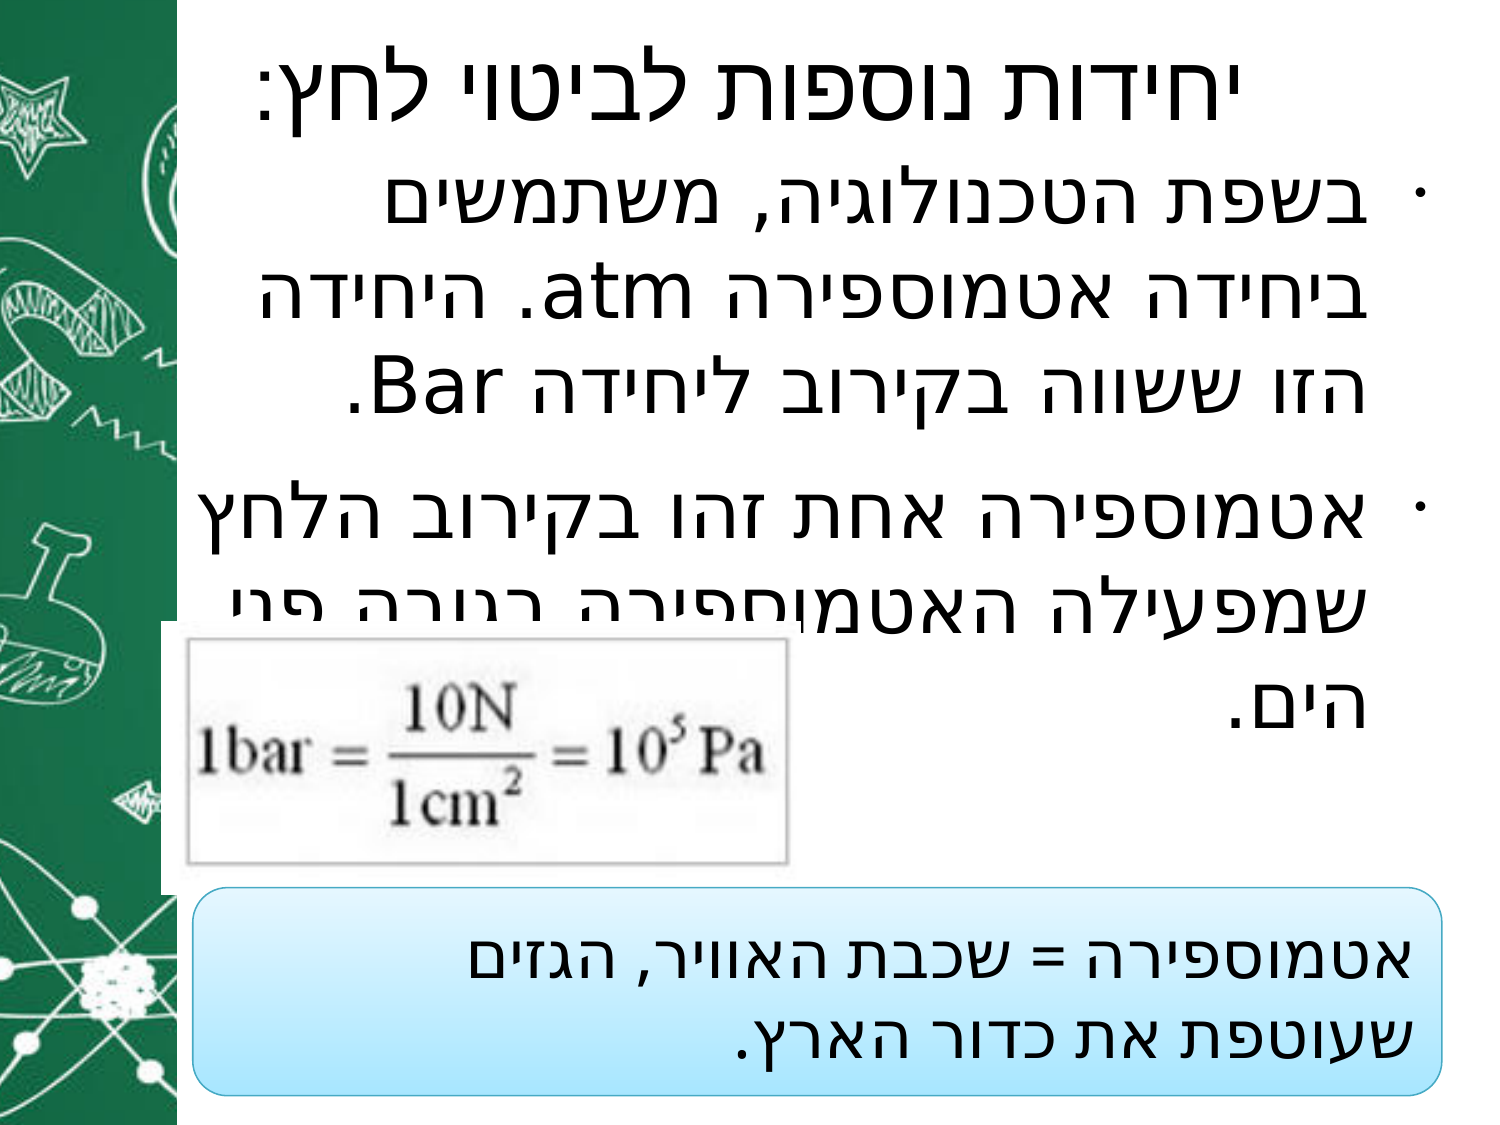

# יחידות נוספות לביטוי לחץ:
בשפת הטכנולוגיה, משתמשים ביחידה אטמוספירה atm. היחידה הזו ששווה בקירוב ליחידה Bar.
אטמוספירה אחת זהו בקירוב הלחץ שמפעילה האטמוספירה בגובה פני הים.
אטמוספירה = שכבת האוויר, הגזים שעוטפת את כדור הארץ.